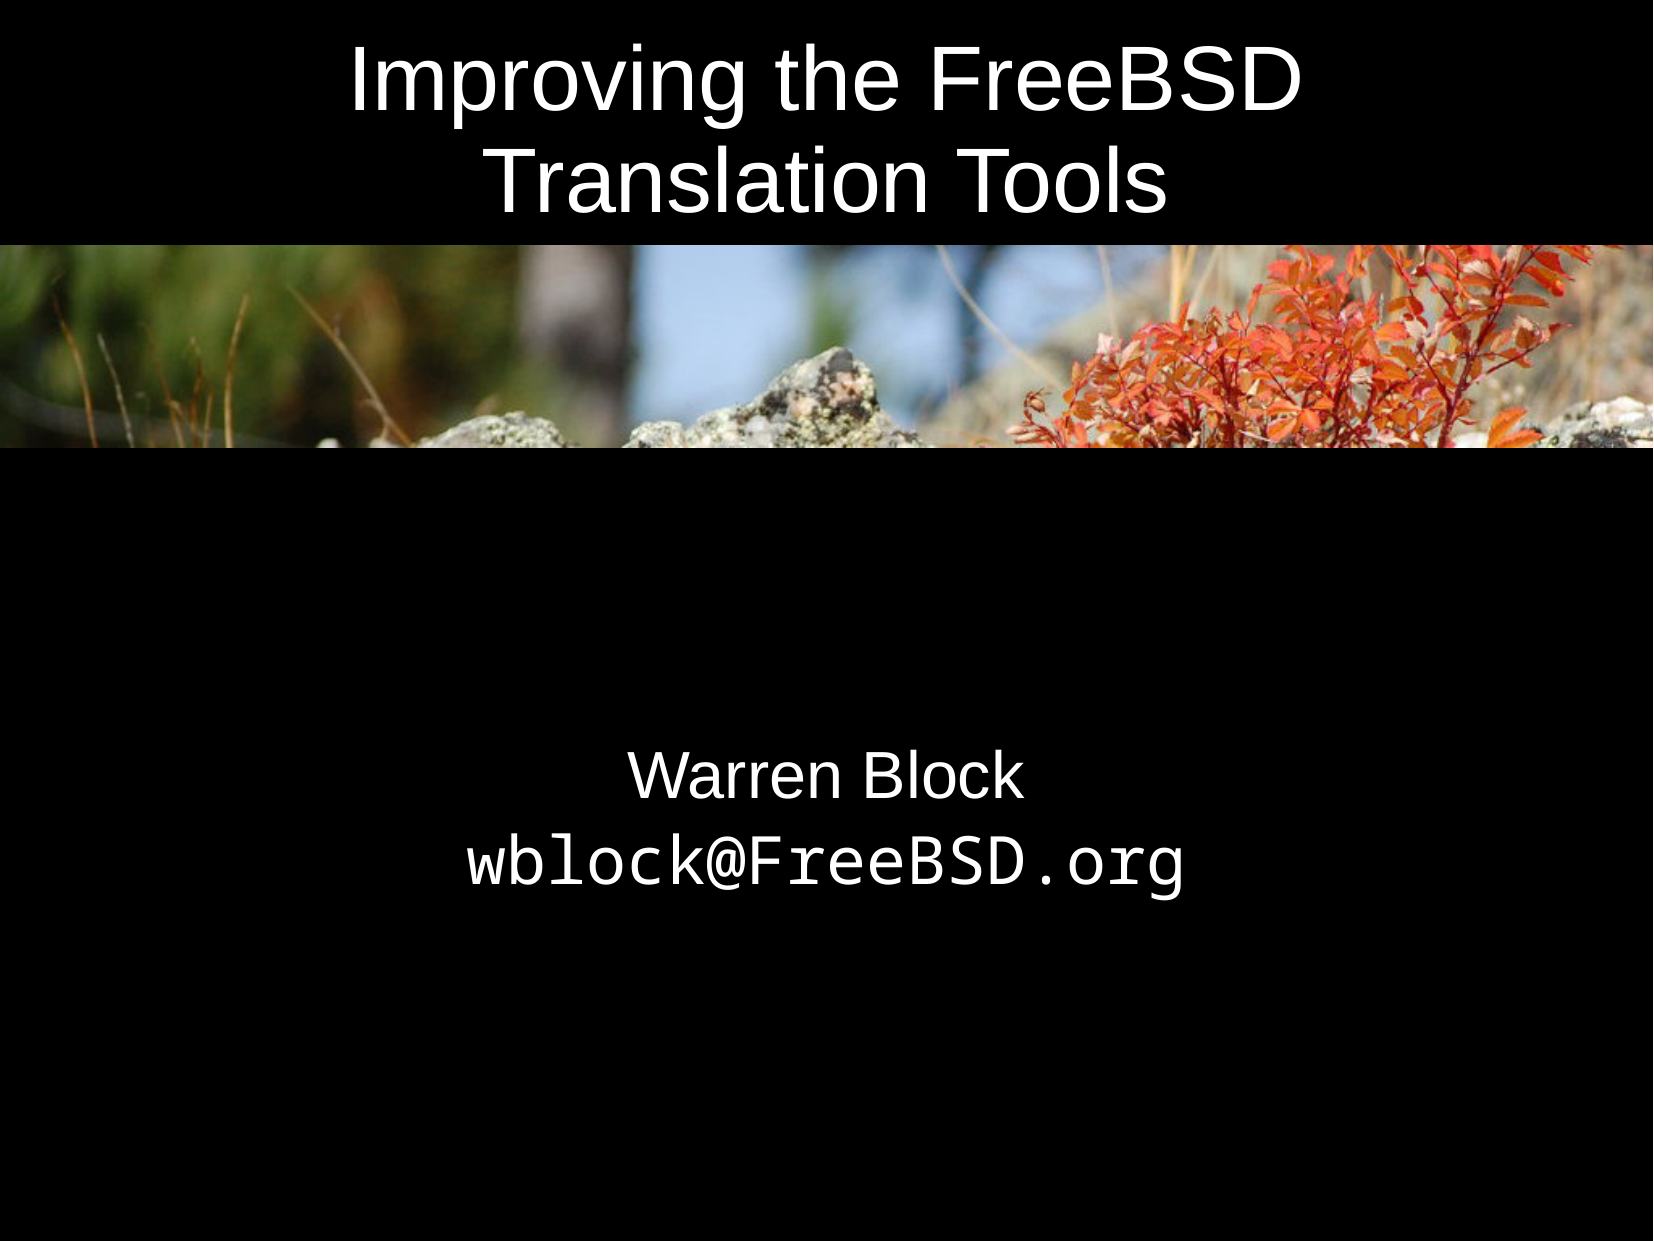

# Improving the FreeBSD Translation Tools
Warren Block
wblock@FreeBSD.org